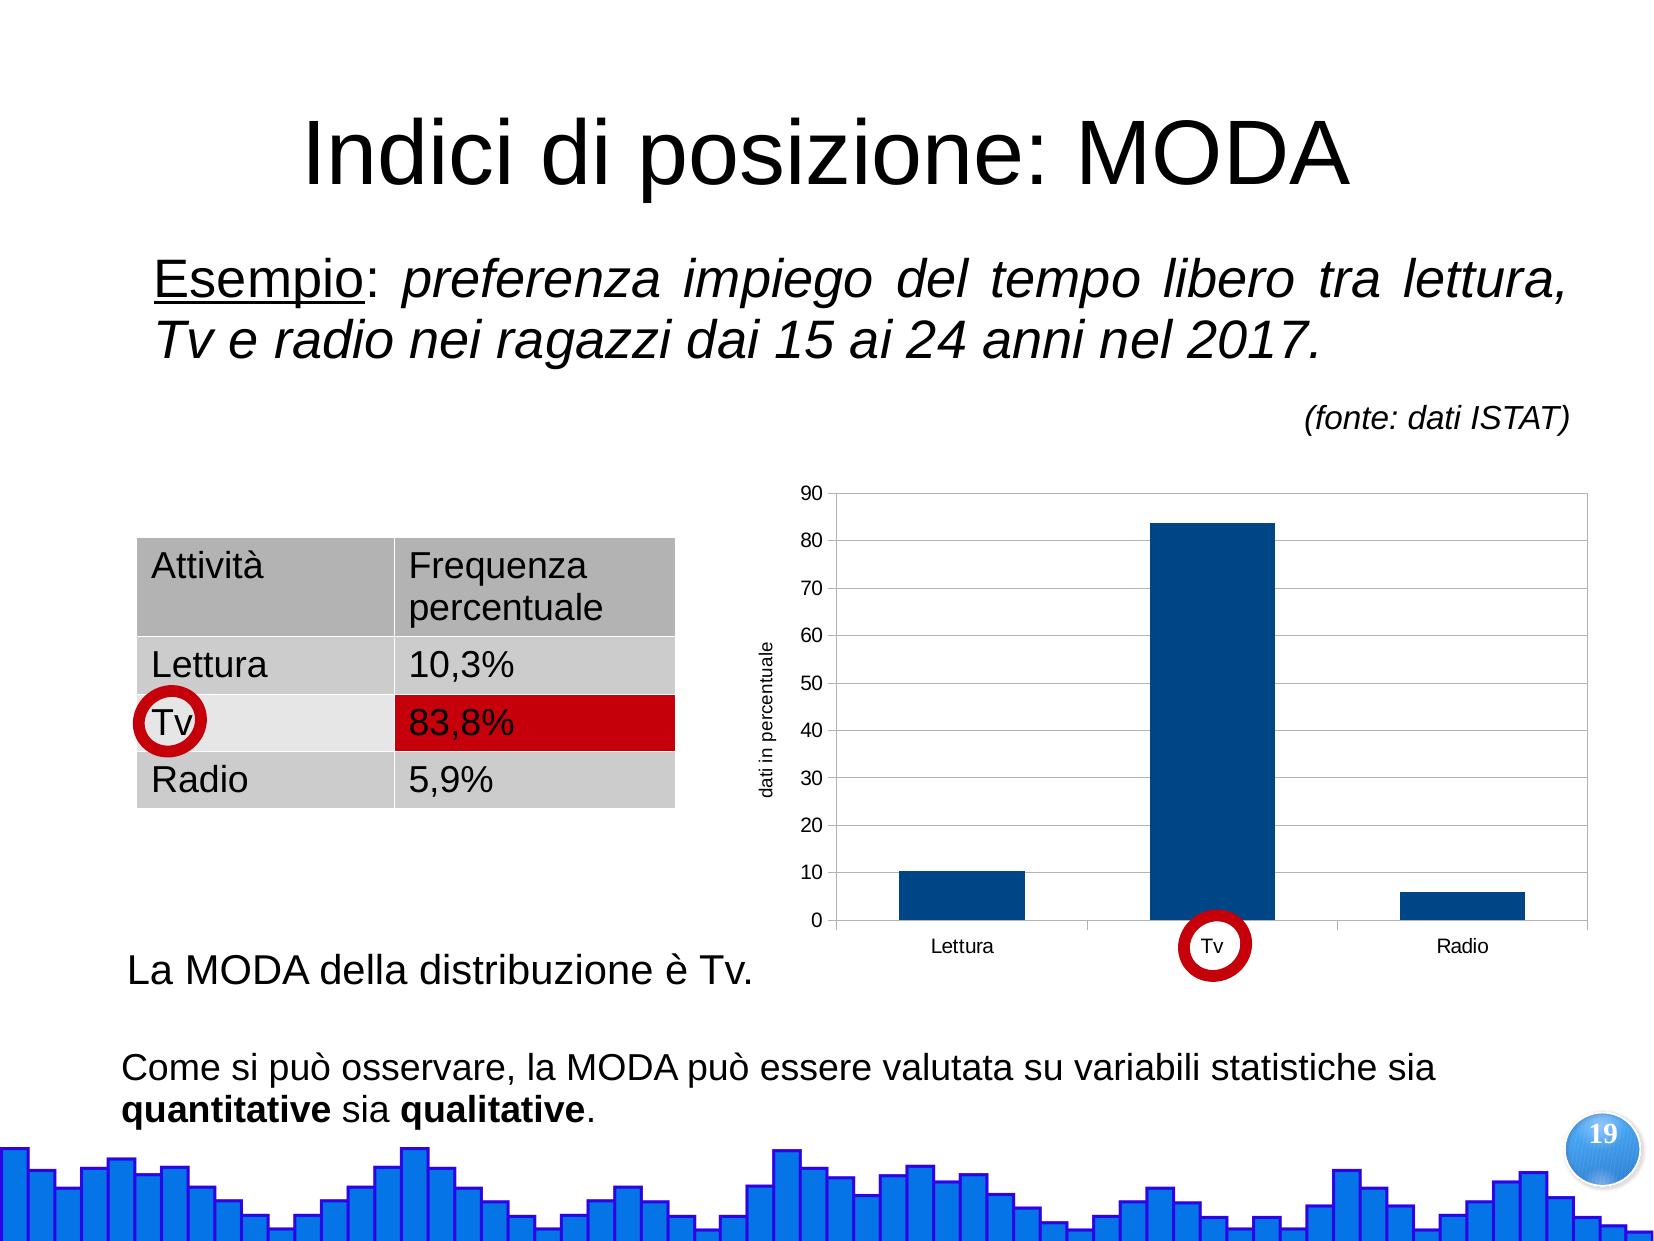

# Indici di posizione: MODA
Esempio: preferenza impiego del tempo libero tra lettura, Tv e radio nei ragazzi dai 15 ai 24 anni nel 2017.
(fonte: dati ISTAT)
### Chart
| Category | Colonna 1 |
|---|---|
| Lettura | 10.3 |
| Tv | 83.8 |
| Radio | 5.9 || Attività | Frequenza percentuale |
| --- | --- |
| Lettura | 10,3% |
| Tv | 83,8% |
| Radio | 5,9% |
La MODA della distribuzione è Tv.
Come si può osservare, la MODA può essere valutata su variabili statistiche sia quantitative sia qualitative.
19